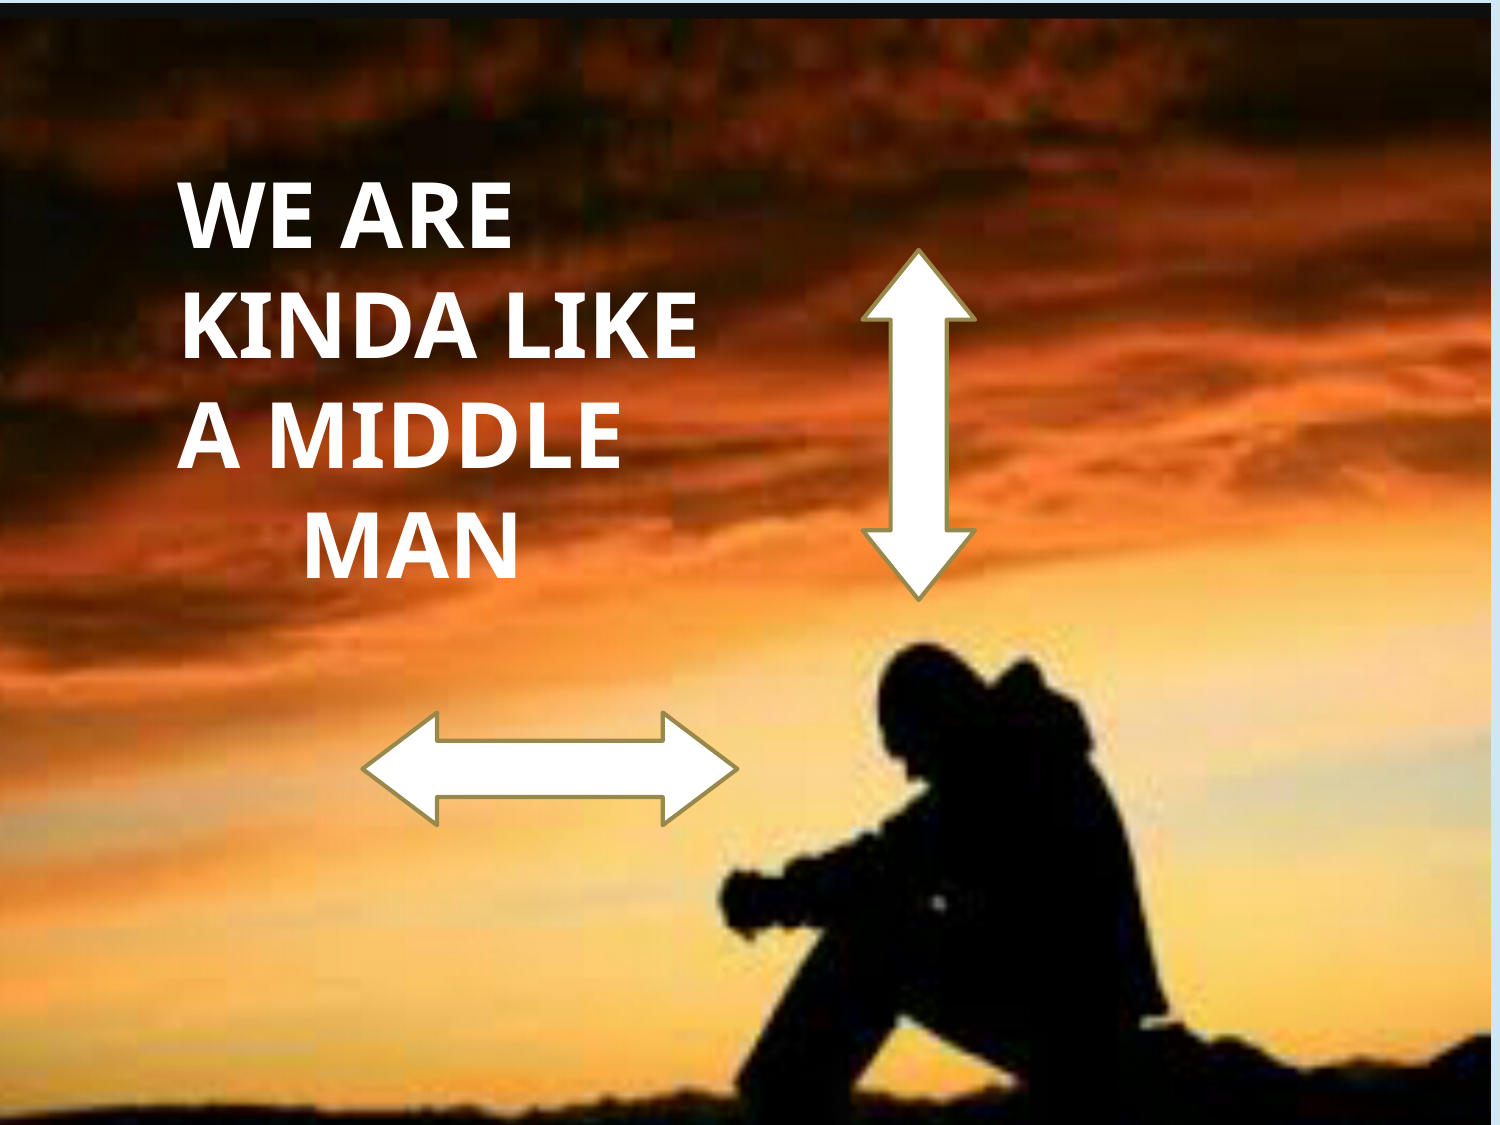

#
WE ARE KINDA LIKE A MIDDLE 	 MAN